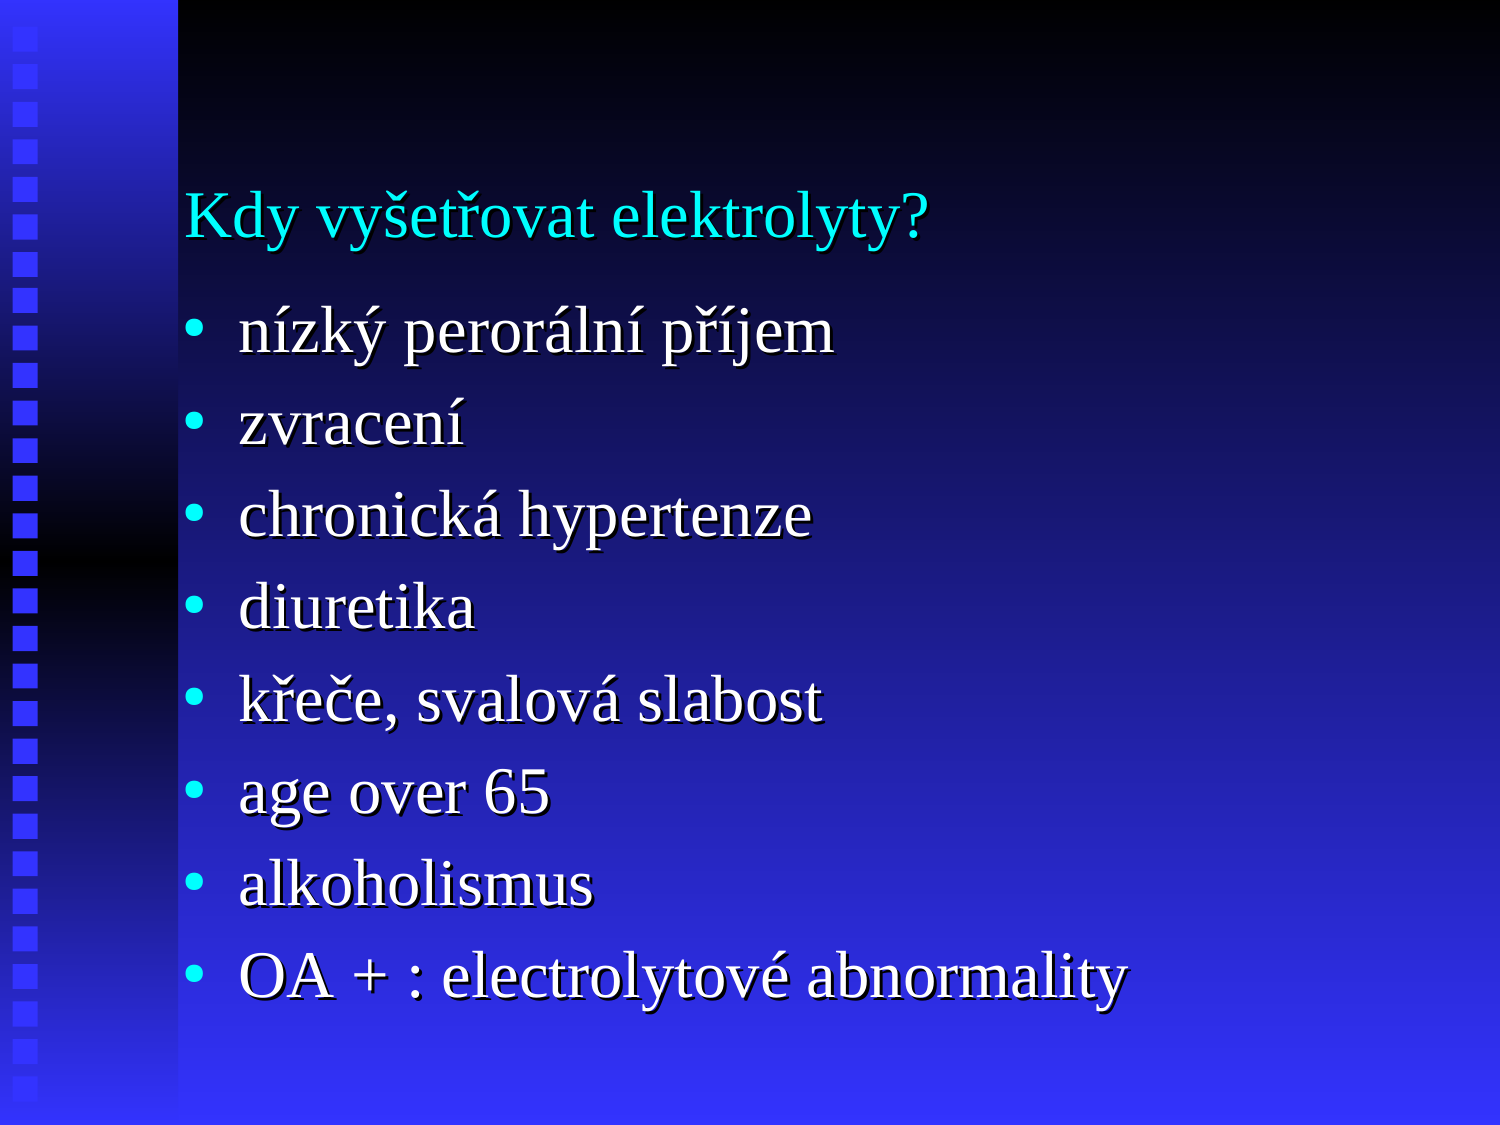

# Kdy vyšetřovat elektrolyty?
nízký perorální příjem
zvracení
chronická hypertenze
diuretika
křeče, svalová slabost
age over 65
alkoholismus
OA + : electrolytové abnormality